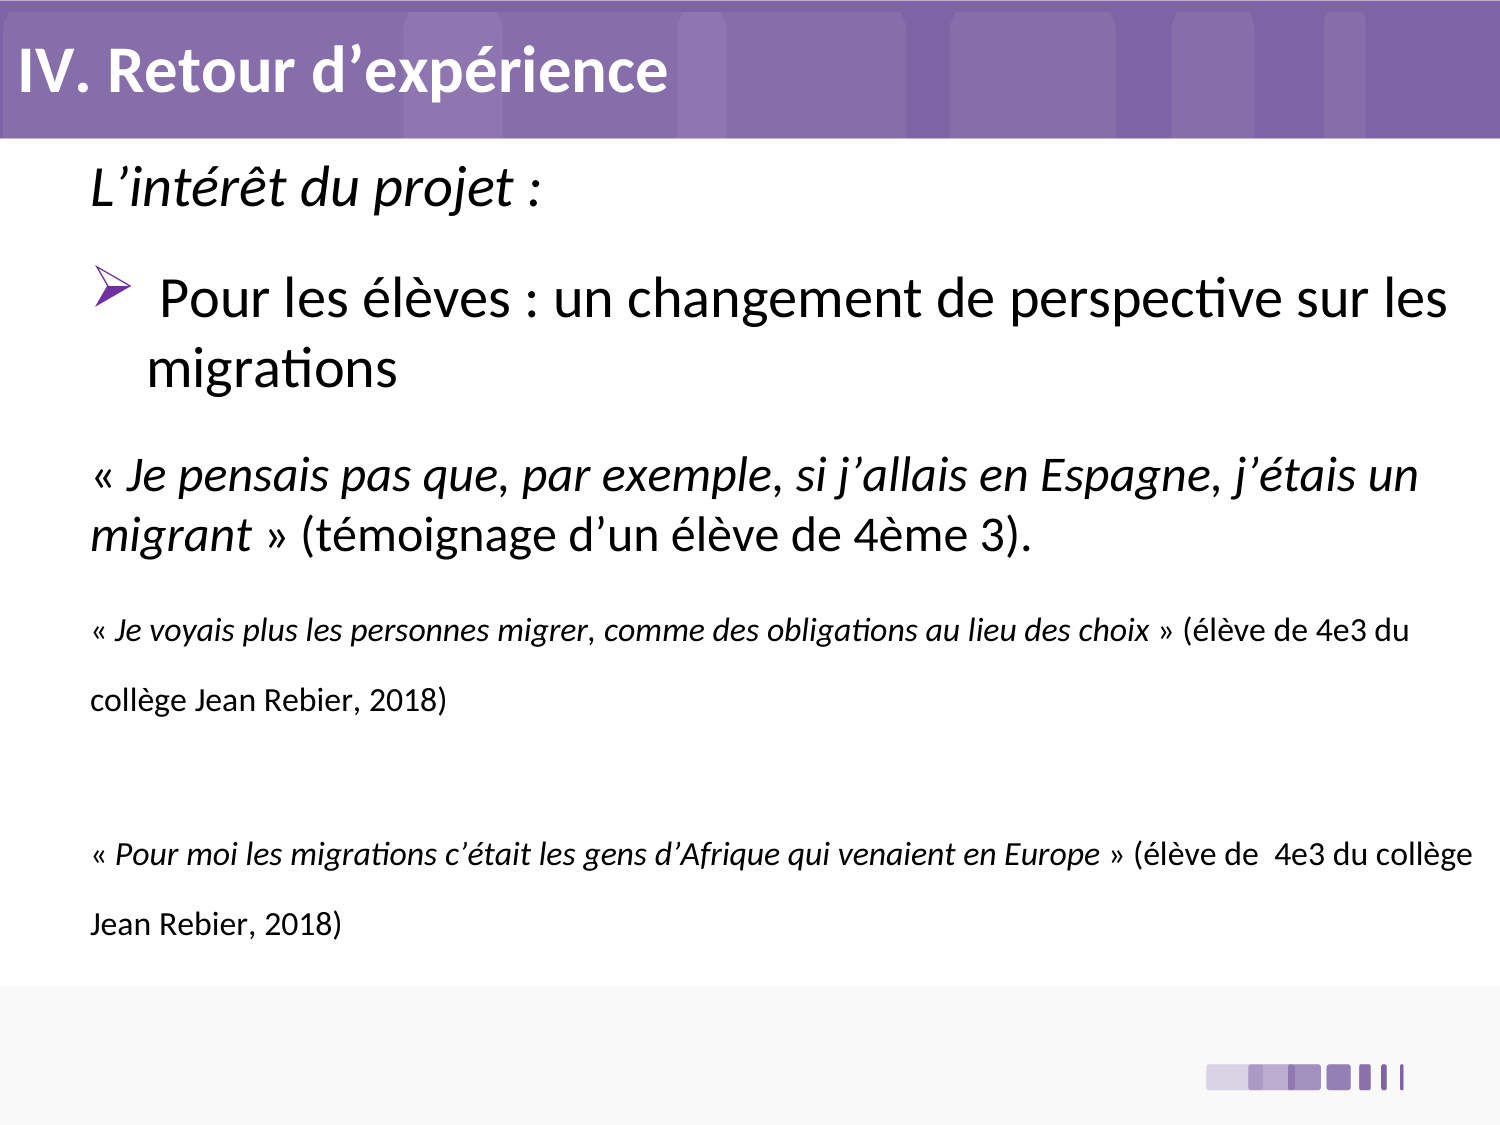

IV. Retour d’expérience
L’intérêt du projet :
 Pour les élèves : un changement de perspective sur les migrations
« Je pensais pas que, par exemple, si j’allais en Espagne, j’étais un migrant » (témoignage d’un élève de 4ème 3).
« Je voyais plus les personnes migrer, comme des obligations au lieu des choix » (élève de 4e3 du collège Jean Rebier, 2018)
« Pour moi les migrations c’était les gens d’Afrique qui venaient en Europe » (élève de 4e3 du collège Jean Rebier, 2018)